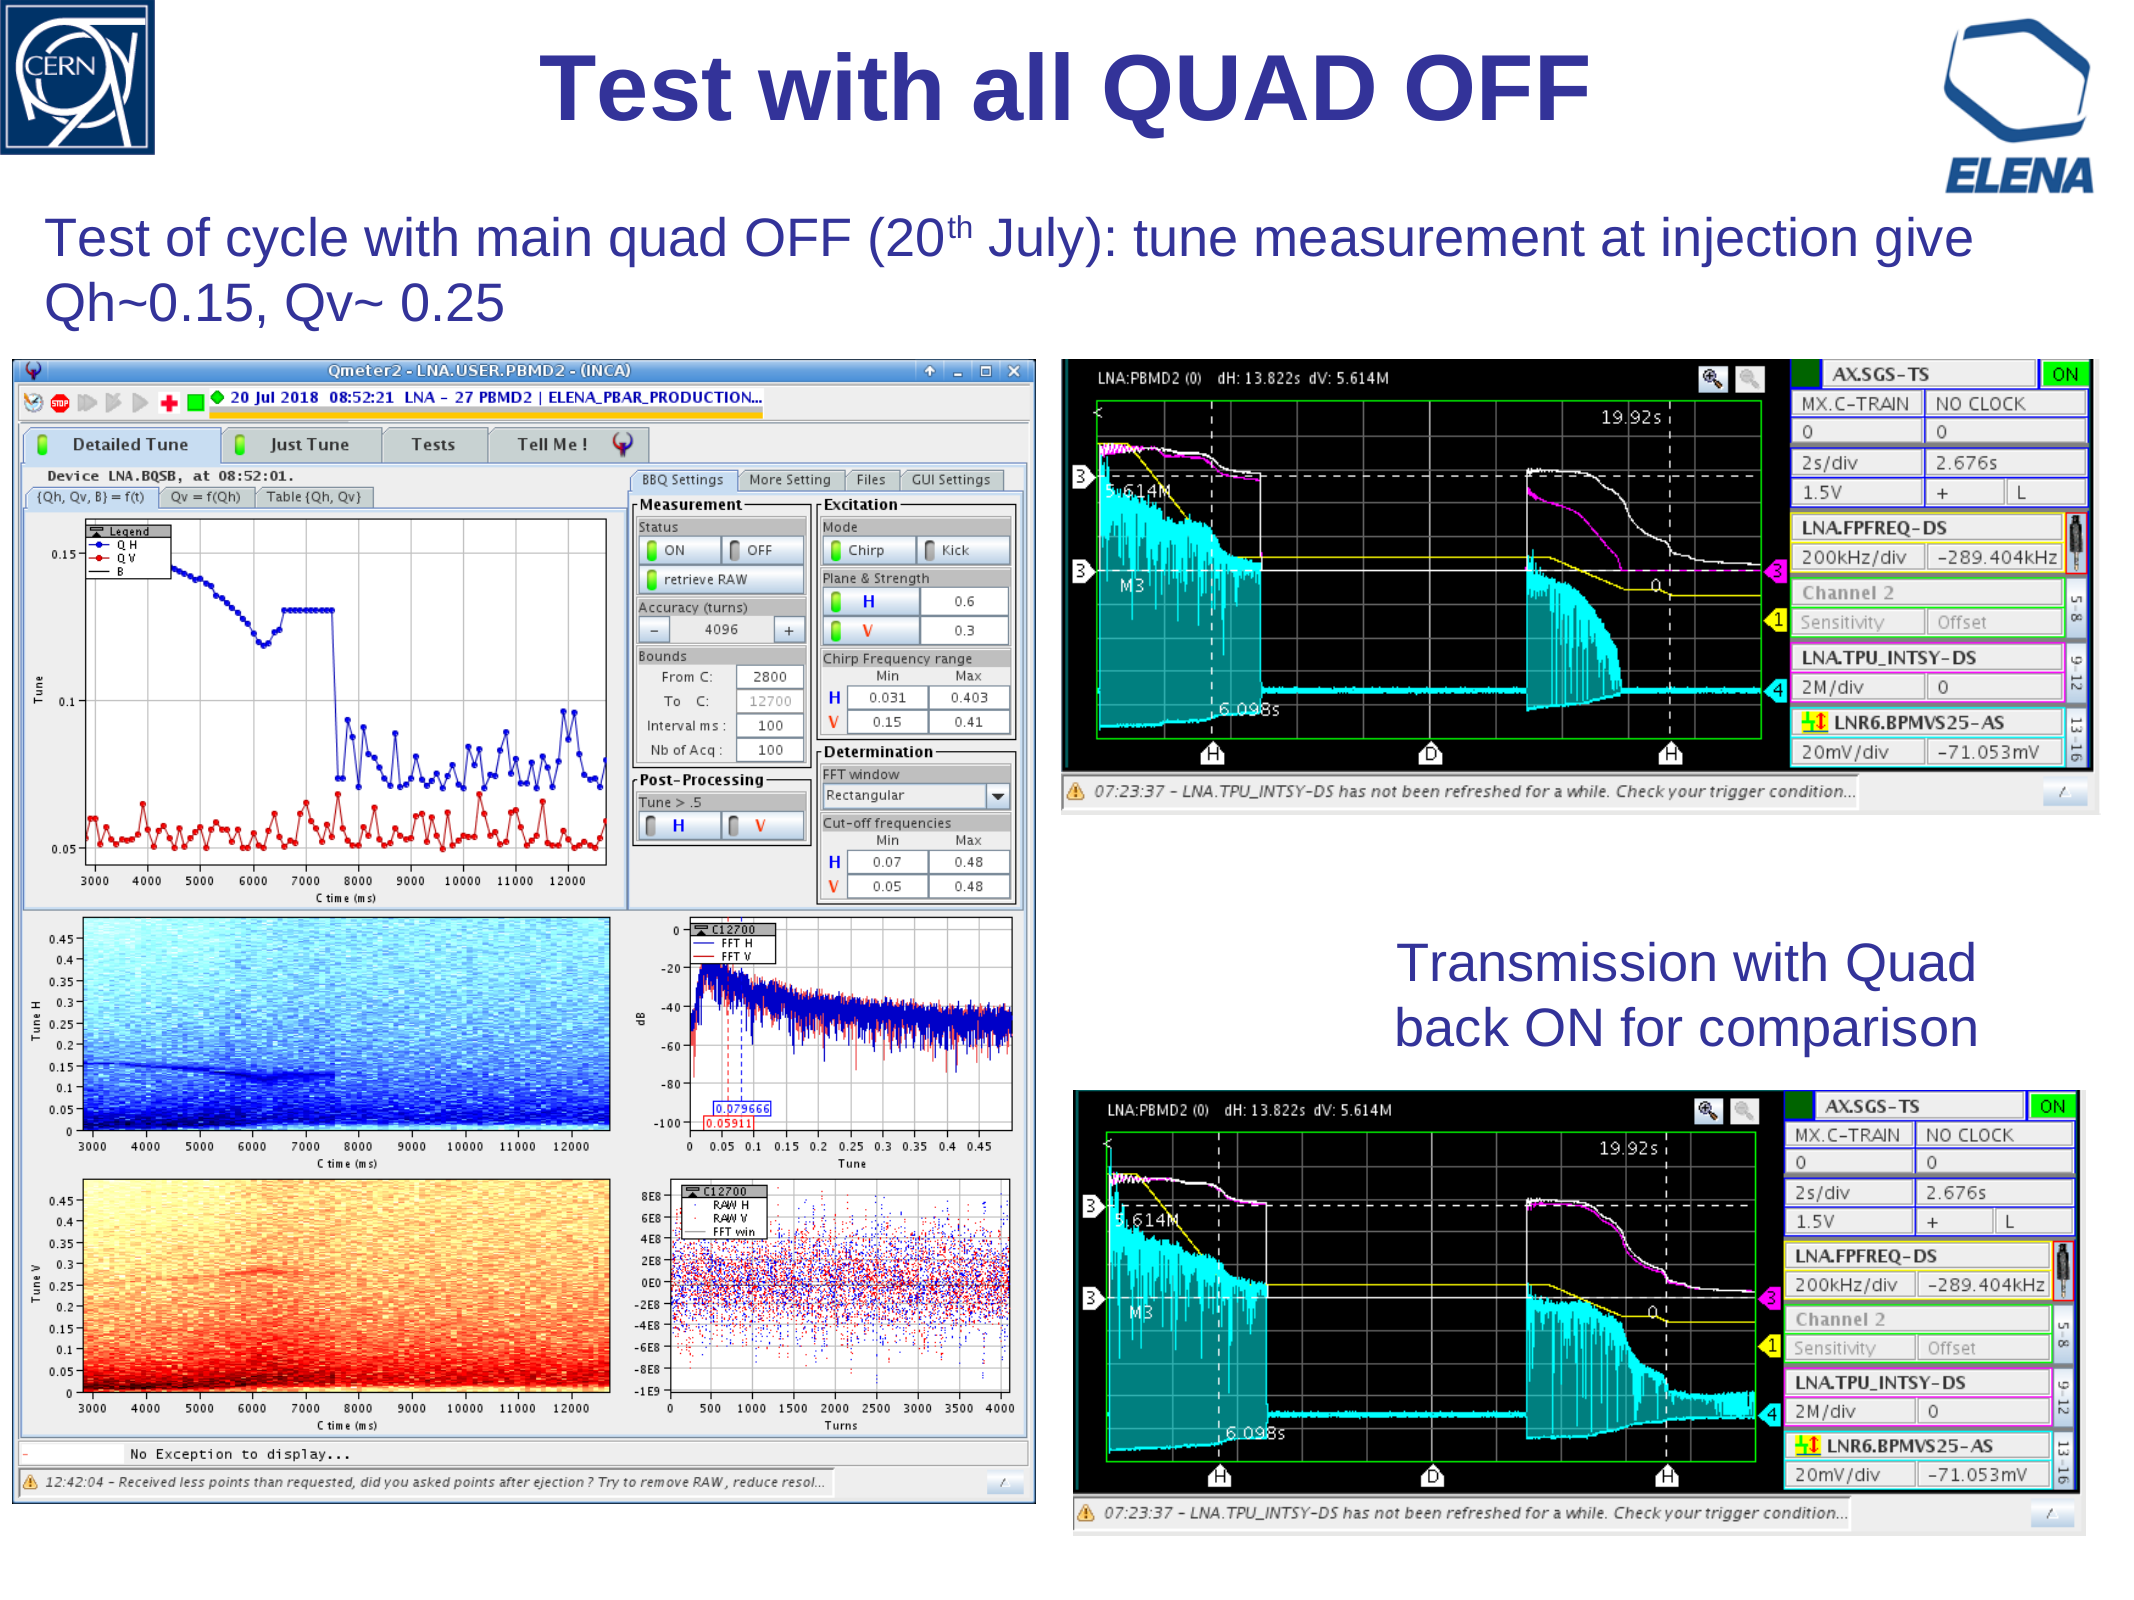

# Test with all QUAD OFF
Test of cycle with main quad OFF (20th July): tune measurement at injection give Qh~0.15, Qv~ 0.25
Transmission with Quad back ON for comparison